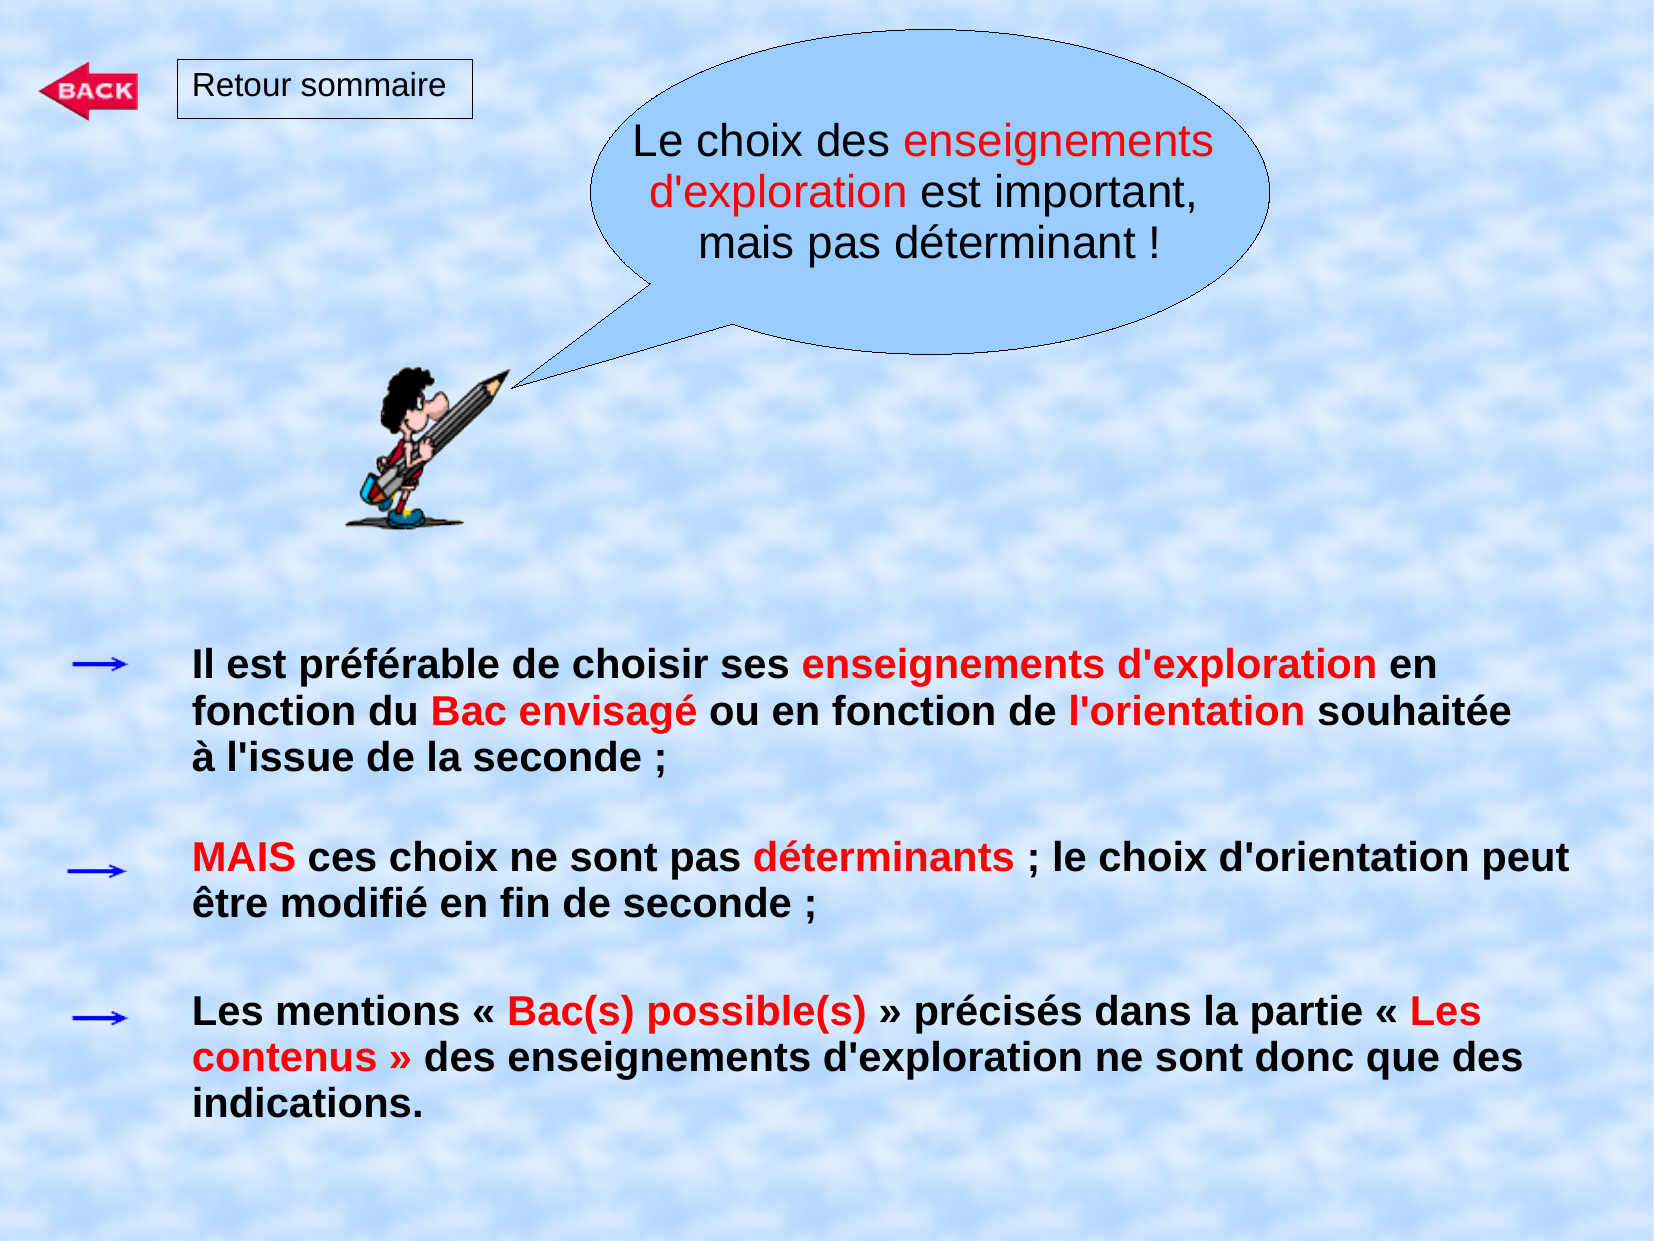

Le choix des enseignements
d'exploration est important,
mais pas déterminant !
Retour sommaire
Il est préférable de choisir ses enseignements d'exploration en fonction du Bac envisagé ou en fonction de l'orientation souhaitée à l'issue de la seconde ;
MAIS ces choix ne sont pas déterminants ; le choix d'orientation peut être modifié en fin de seconde ;
Les mentions « Bac(s) possible(s) » précisés dans la partie « Les contenus » des enseignements d'exploration ne sont donc que des indications.